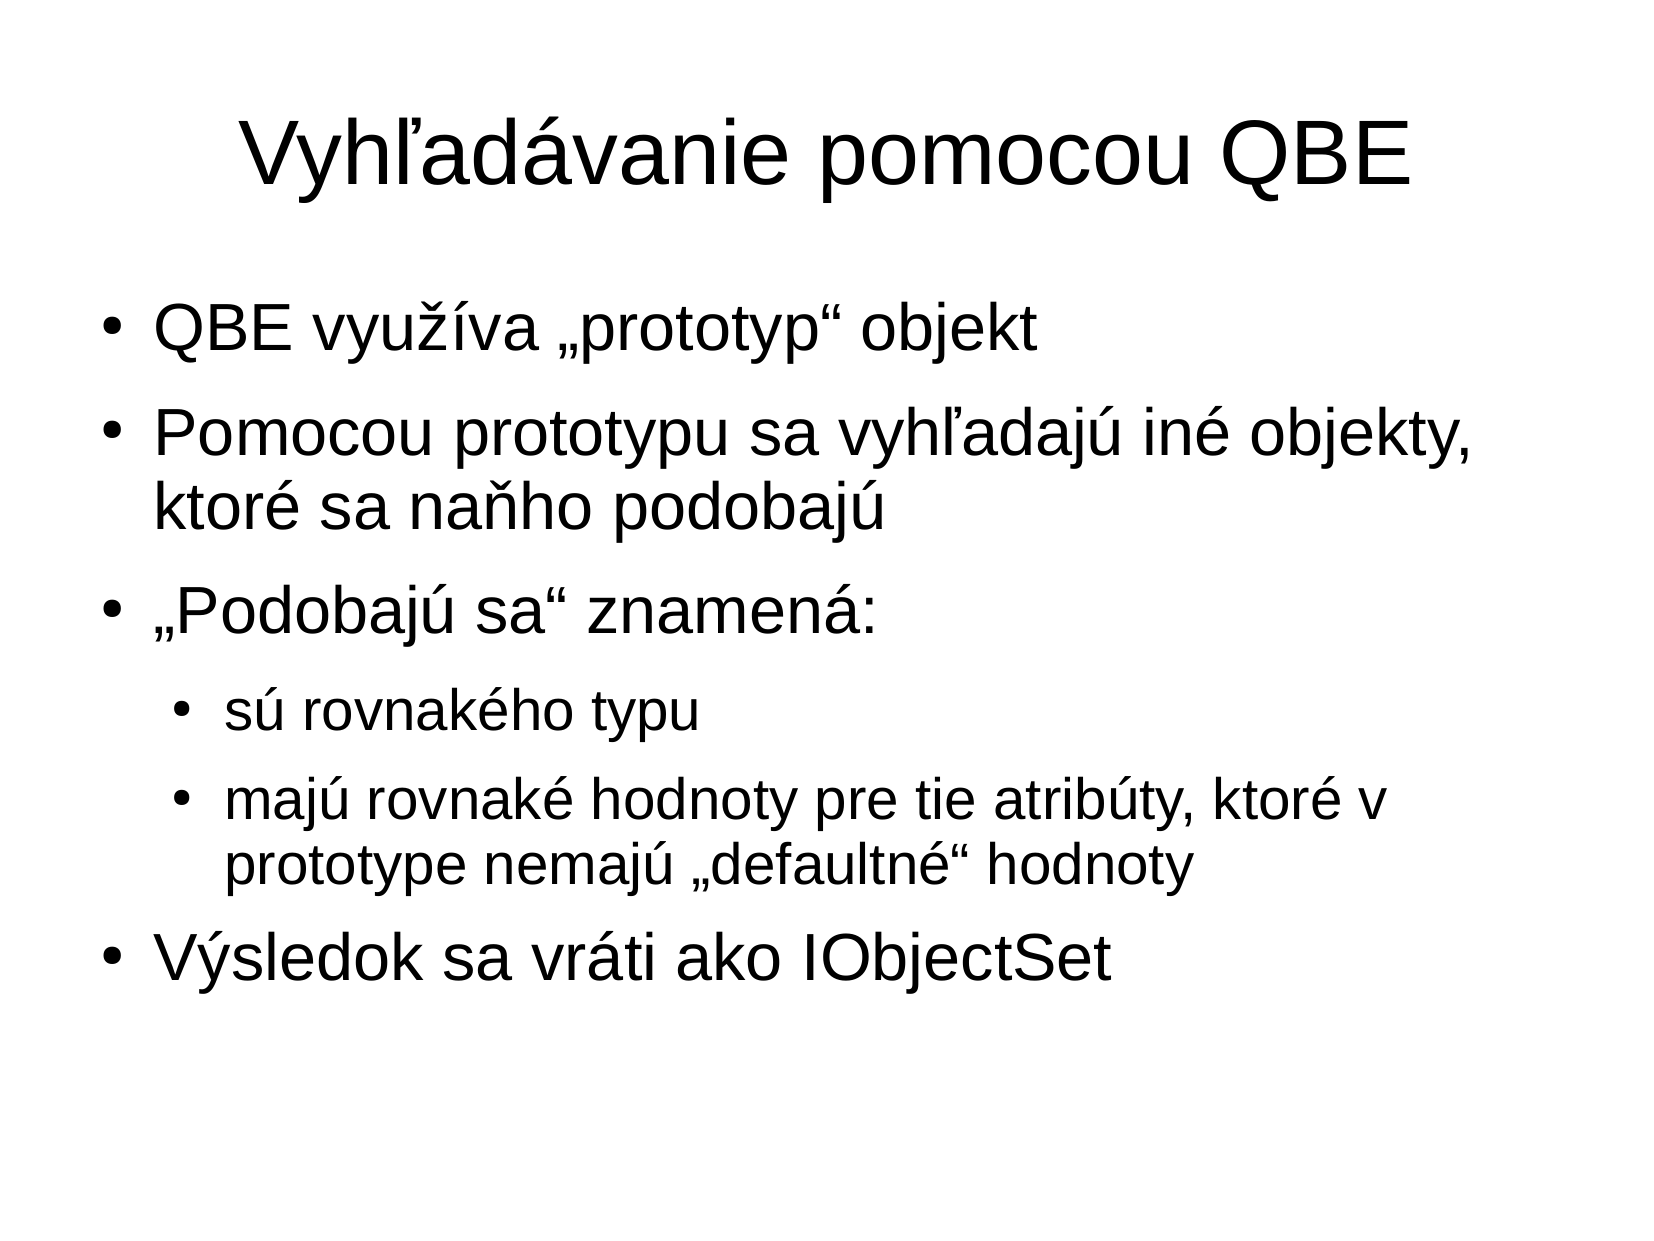

# Vyhľadávanie pomocou QBE
QBE využíva „prototyp“ objekt
Pomocou prototypu sa vyhľadajú iné objekty, ktoré sa naňho podobajú
„Podobajú sa“ znamená:
sú rovnakého typu
majú rovnaké hodnoty pre tie atribúty, ktoré v prototype nemajú „defaultné“ hodnoty
Výsledok sa vráti ako IObjectSet